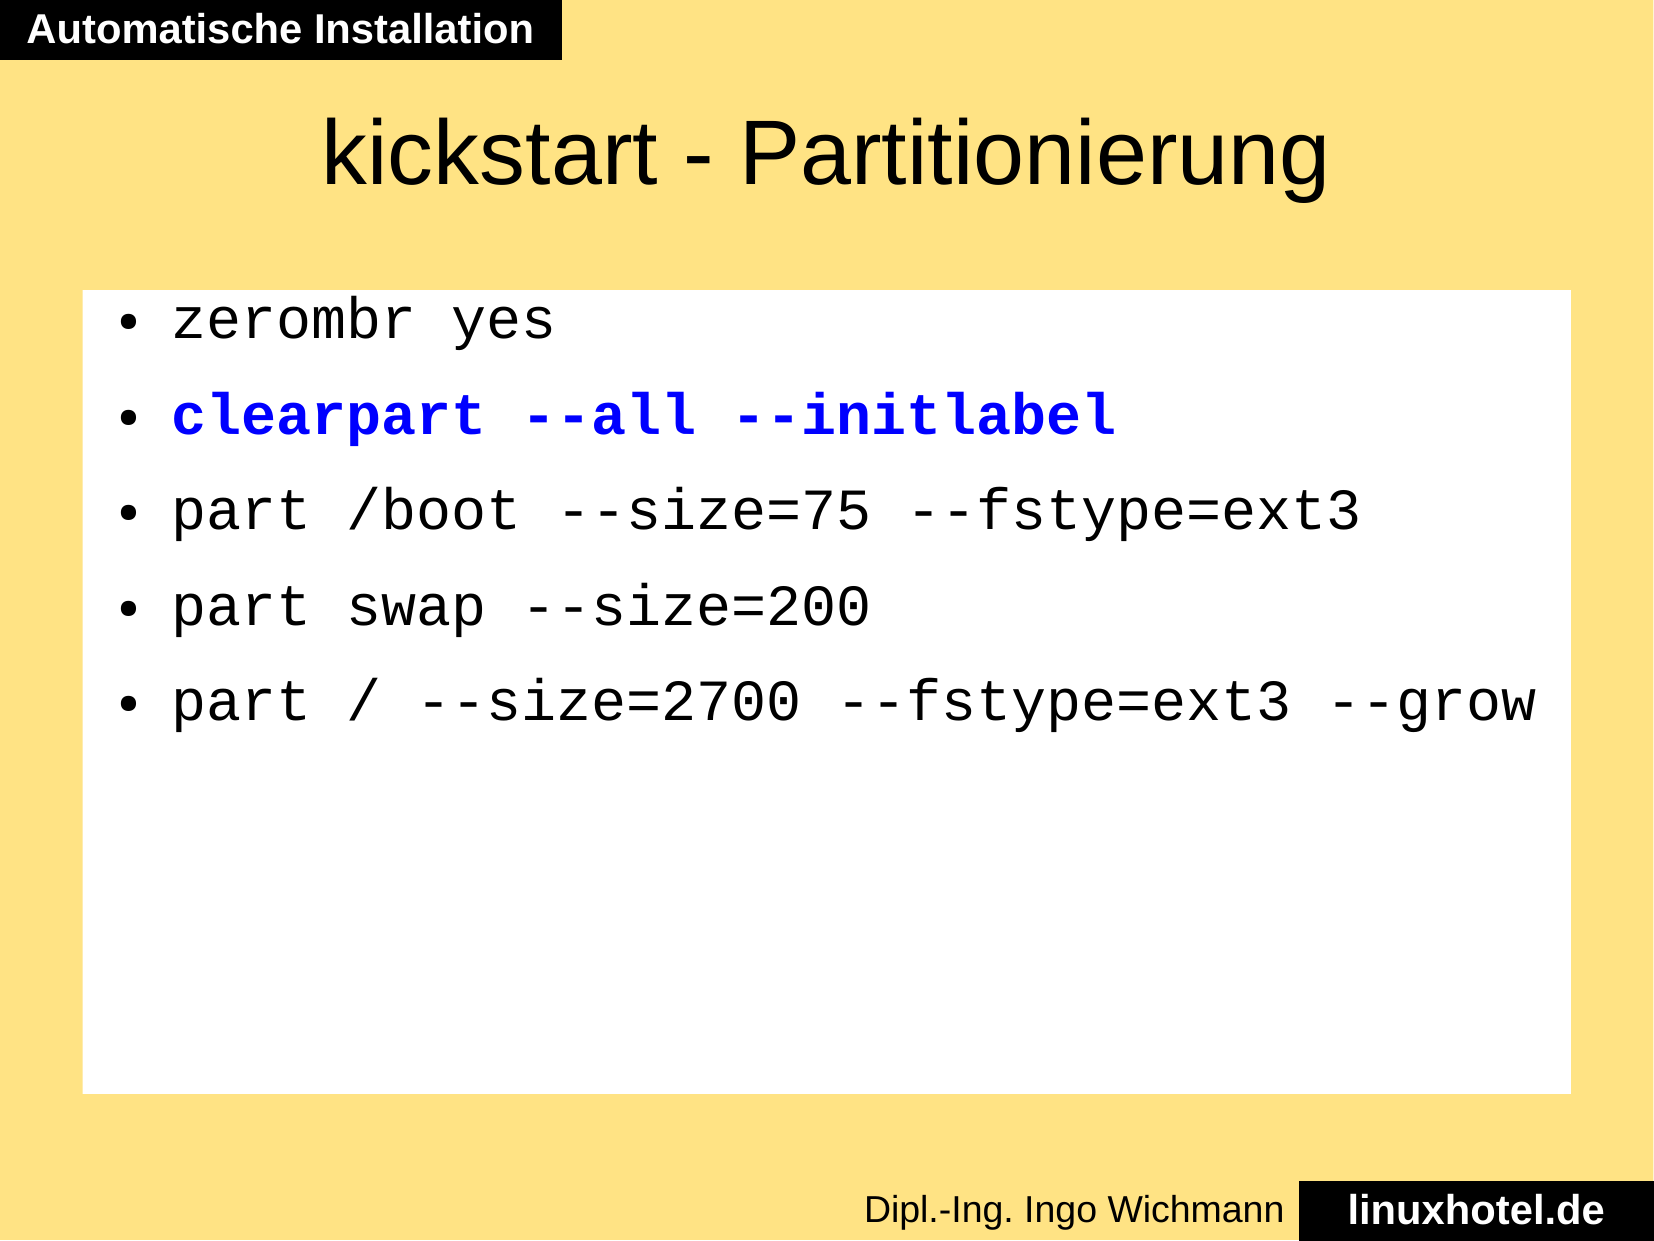

Automatische Installation
# kickstart - Partitionierung
zerombr yes
clearpart --all --initlabel
part /boot --size=75 --fstype=ext3
part swap --size=200
part / --size=2700 --fstype=ext3 --grow
linuxhotel.de
Dipl.-Ing. Ingo Wichmann